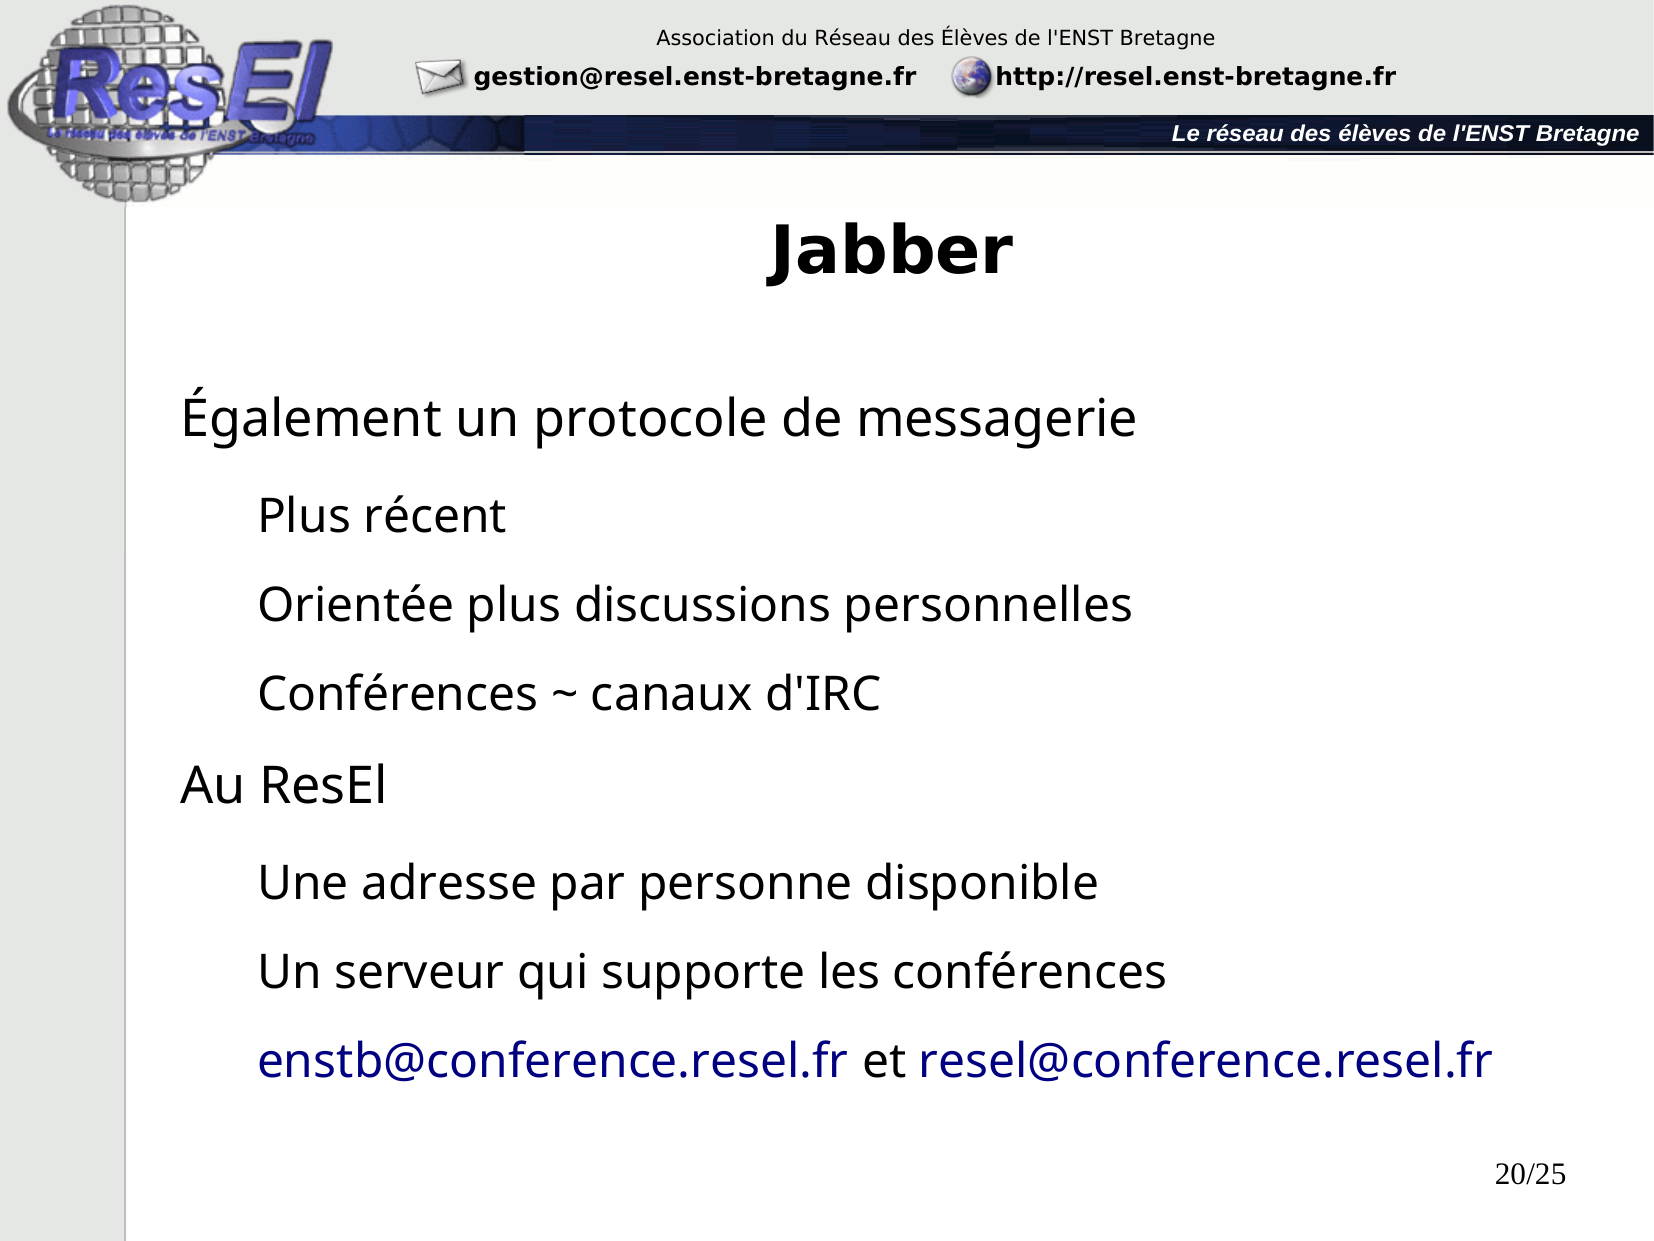

# Jabber
Également un protocole de messagerie
Plus récent
Orientée plus discussions personnelles
Conférences ~ canaux d'IRC
Au ResEl
Une adresse par personne disponible
Un serveur qui supporte les conférences
enstb@conference.resel.fr et resel@conference.resel.fr